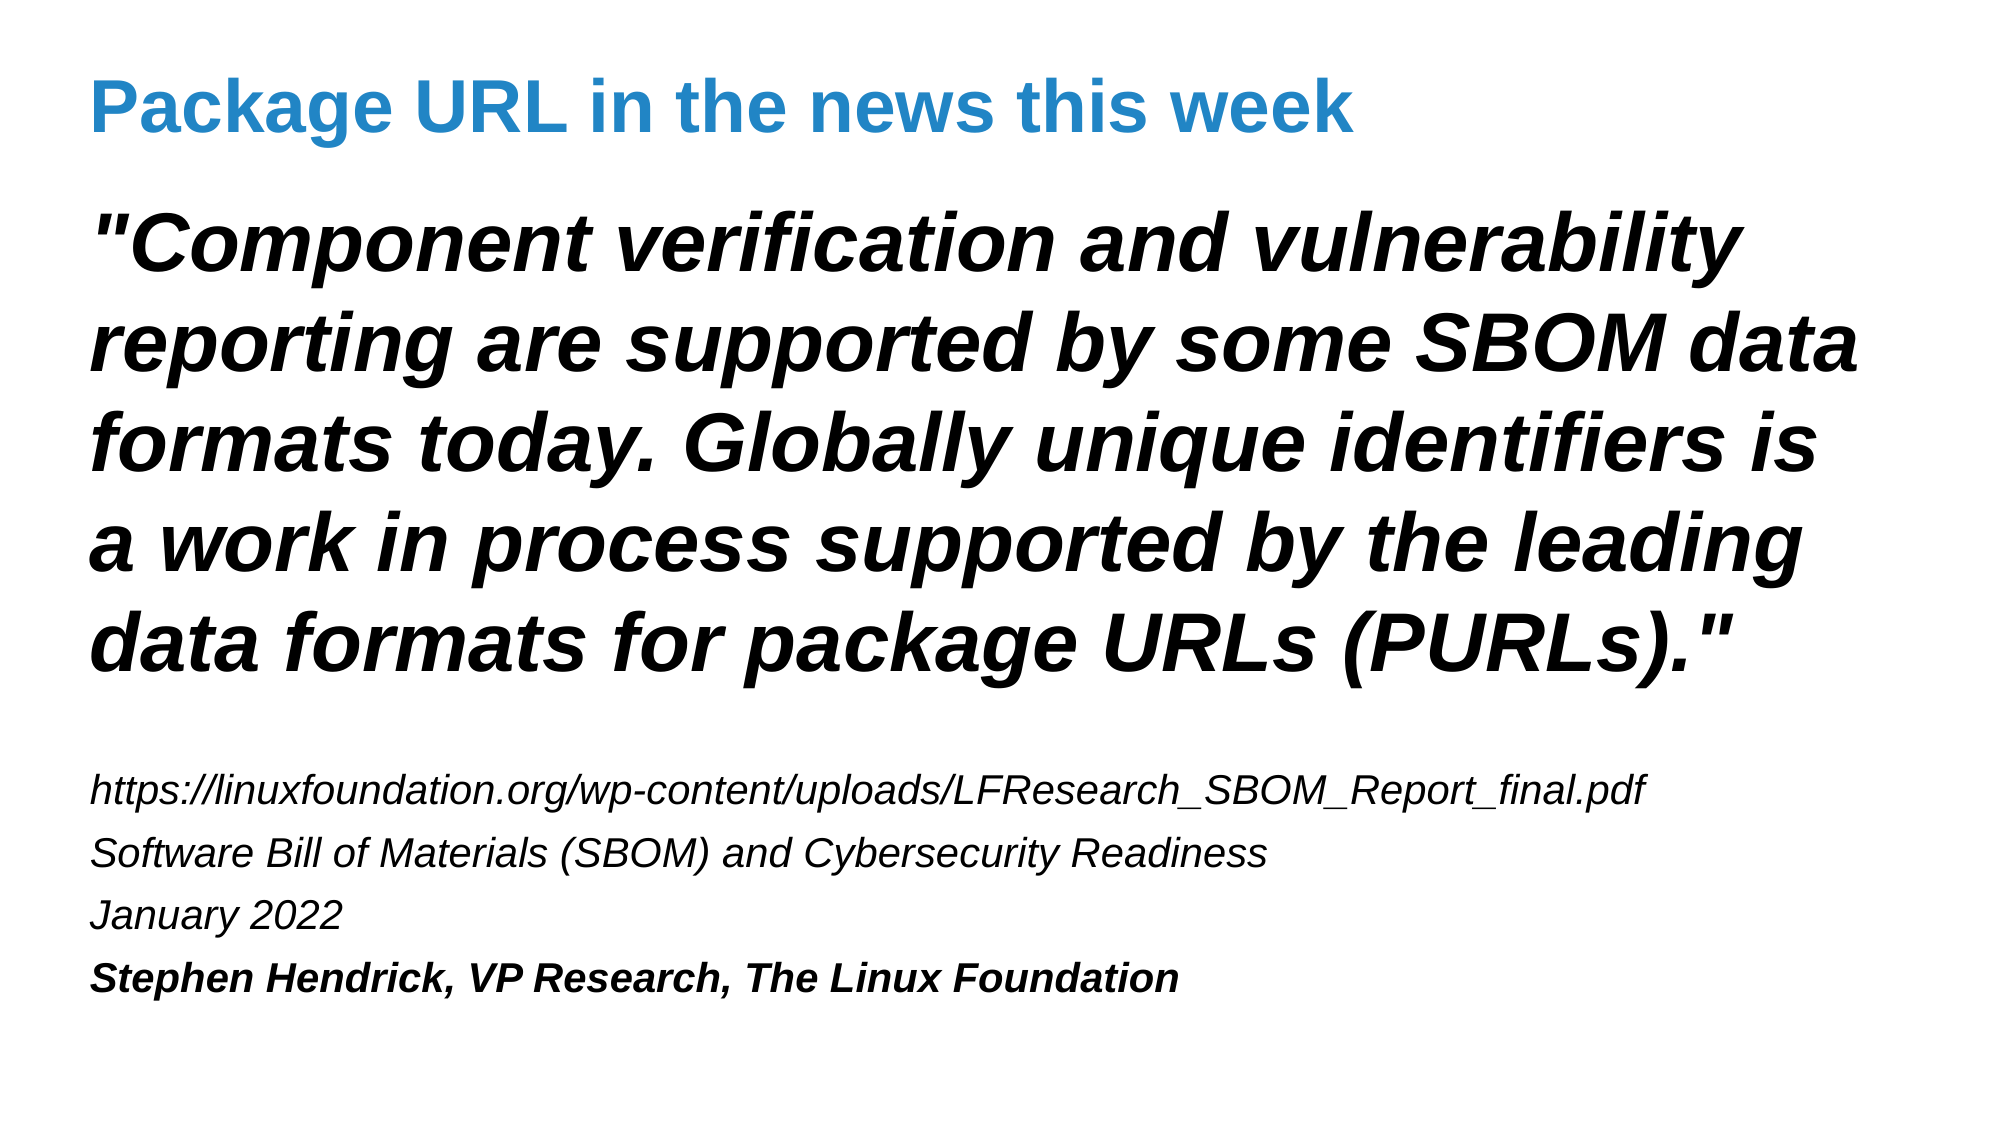

Package URL in the news this week
"Component verification and vulnerability reporting are supported by some SBOM data formats today. Globally unique identifiers is a work in process supported by the leading data formats for package URLs (PURLs)."
https://linuxfoundation.org/wp-content/uploads/LFResearch_SBOM_Report_final.pdf
Software Bill of Materials (SBOM) and Cybersecurity Readiness
January 2022
Stephen Hendrick, VP Research, The Linux Foundation